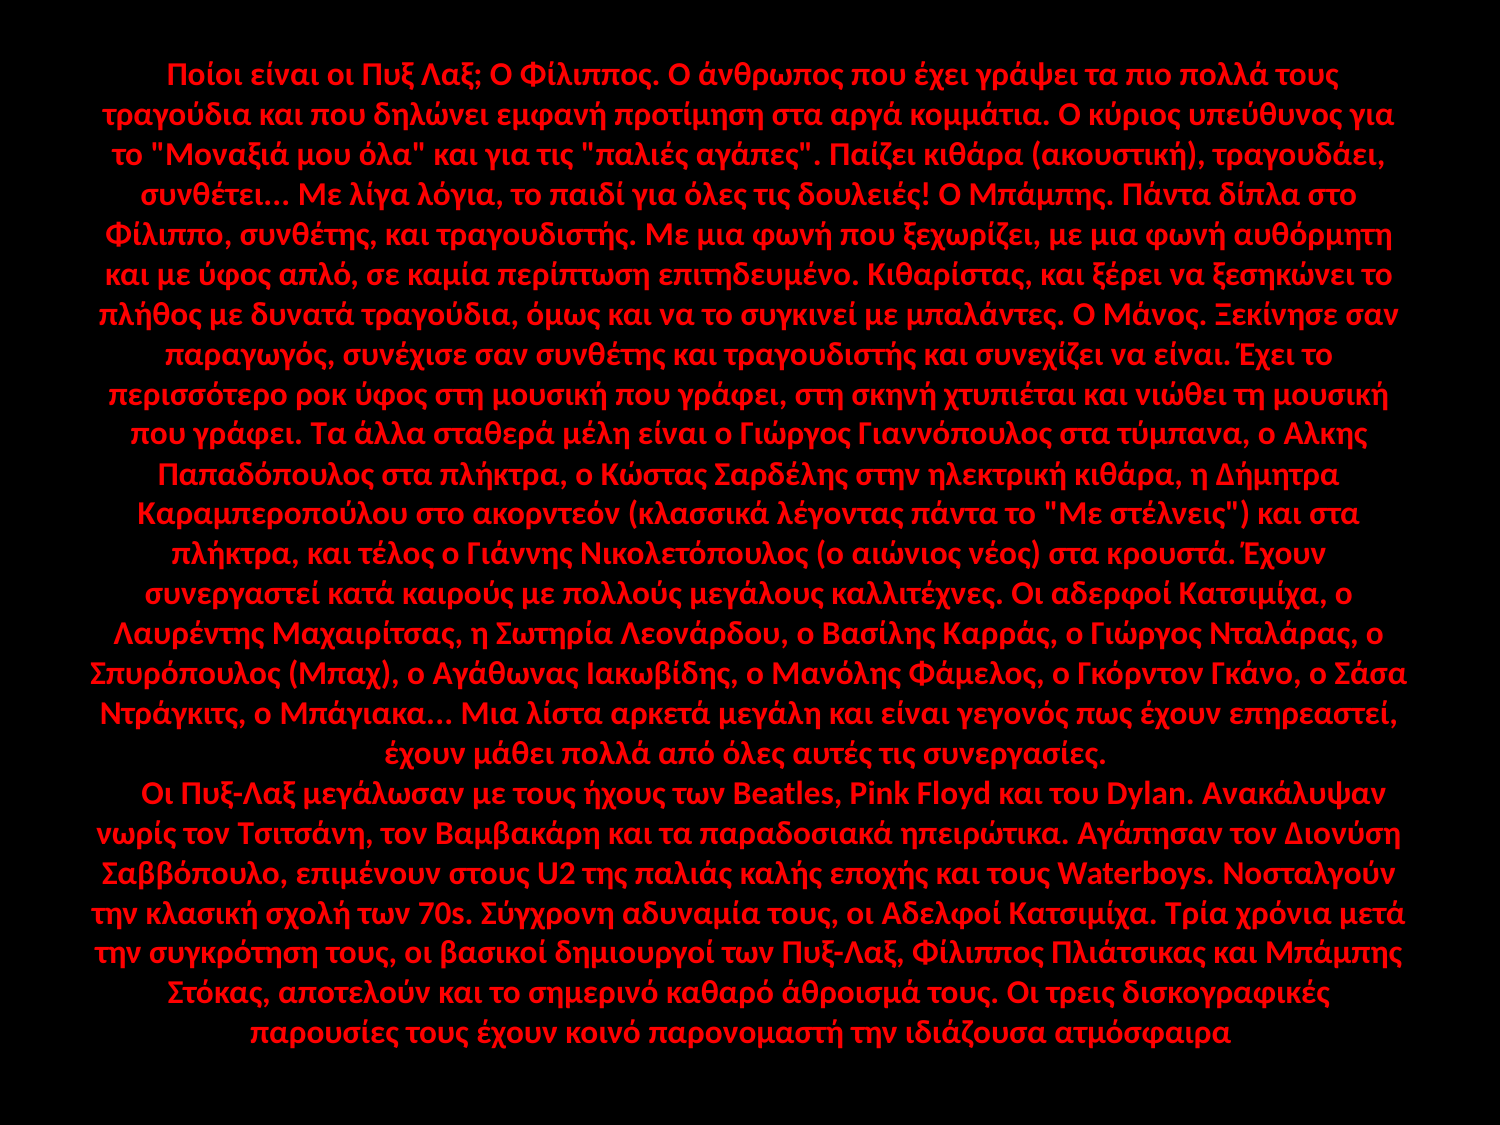

# Ποίοι είναι οι Πυξ Λαξ; Ο Φίλιππος. Ο άνθρωπος που έχει γράψει τα πιο πολλά τους τραγούδια και που δηλώνει εμφανή προτίμηση στα αργά κομμάτια. Ο κύριος υπεύθυνος για το "Μοναξιά μου όλα" και για τις "παλιές αγάπες". Παίζει κιθάρα (ακουστική), τραγουδάει, συνθέτει... Με λίγα λόγια, το παιδί για όλες τις δουλειές! Ο Μπάμπης. Πάντα δίπλα στο Φίλιππο, συνθέτης, και τραγουδιστής. Με μια φωνή που ξεχωρίζει, με μια φωνή αυθόρμητη και με ύφος απλό, σε καμία περίπτωση επιτηδευμένο. Κιθαρίστας, και ξέρει να ξεσηκώνει το πλήθος με δυνατά τραγούδια, όμως και να το συγκινεί με μπαλάντες. Ο Μάνος. Ξεκίνησε σαν παραγωγός, συνέχισε σαν συνθέτης και τραγουδιστής και συνεχίζει να είναι. Έχει το περισσότερο ροκ ύφος στη μουσική που γράφει, στη σκηνή χτυπιέται και νιώθει τη μουσική που γράφει. Τα άλλα σταθερά μέλη είναι ο Γιώργος Γιαννόπουλος στα τύμπανα, ο Aλκης Παπαδόπουλος στα πλήκτρα, ο Kώστας Σαρδέλης στην ηλεκτρική κιθάρα, η Δήμητρα Kαραμπεροπούλου στο ακορντεόν (κλασσικά λέγοντας πάντα το "Με στέλνεις") και στα πλήκτρα, και τέλος ο Γιάννης Nικολετόπουλος (ο αιώνιος νέος) στα κρουστά. Έχουν συνεργαστεί κατά καιρούς με πολλούς μεγάλους καλλιτέχνες. Οι αδερφοί Κατσιμίχα, ο Λαυρέντης Μαχαιρίτσας, η Σωτηρία Λεονάρδου, ο Βασίλης Καρράς, ο Γιώργος Νταλάρας, ο Σπυρόπουλος (Mπαχ), ο Aγάθωνας Iακωβίδης, ο Mανόλης Φάμελος, ο Γκόρντον Γκάνο, ο Σάσα Nτράγκιτς, ο Mπάγιακα... Μια λίστα αρκετά μεγάλη και είναι γεγονός πως έχουν επηρεαστεί, έχουν μάθει πολλά από όλες αυτές τις συνεργασίες.      Οι Πυξ-Λαξ μεγάλωσαν με τους ήχους των Beatles, Pink Floyd και του Dylan. Ανακάλυψαν νωρίς τον Τσιτσάνη, τον Βαμβακάρη και τα παραδοσιακά ηπειρώτικα. Αγάπησαν τον Διονύση Σαββόπουλο, επιμένουν στους U2 της παλιάς καλής εποχής και τους Waterboys. Nοσταλγούν την κλασική σχολή των 70s. Σύγχρονη αδυναμία τους, οι Αδελφοί Κατσιμίχα. Τρία χρόνια μετά την συγκρότηση τους, οι βασικοί δημιουργοί των Πυξ-Λαξ, Φίλιππος Πλιάτσικας και Μπάμπης Στόκας, αποτελούν και το σημερινό καθαρό άθροισμά τους. Οι τρεις δισκογραφικές παρουσίες τους έχουν κοινό παρονομαστή την ιδιάζουσα ατμόσφαιρα.